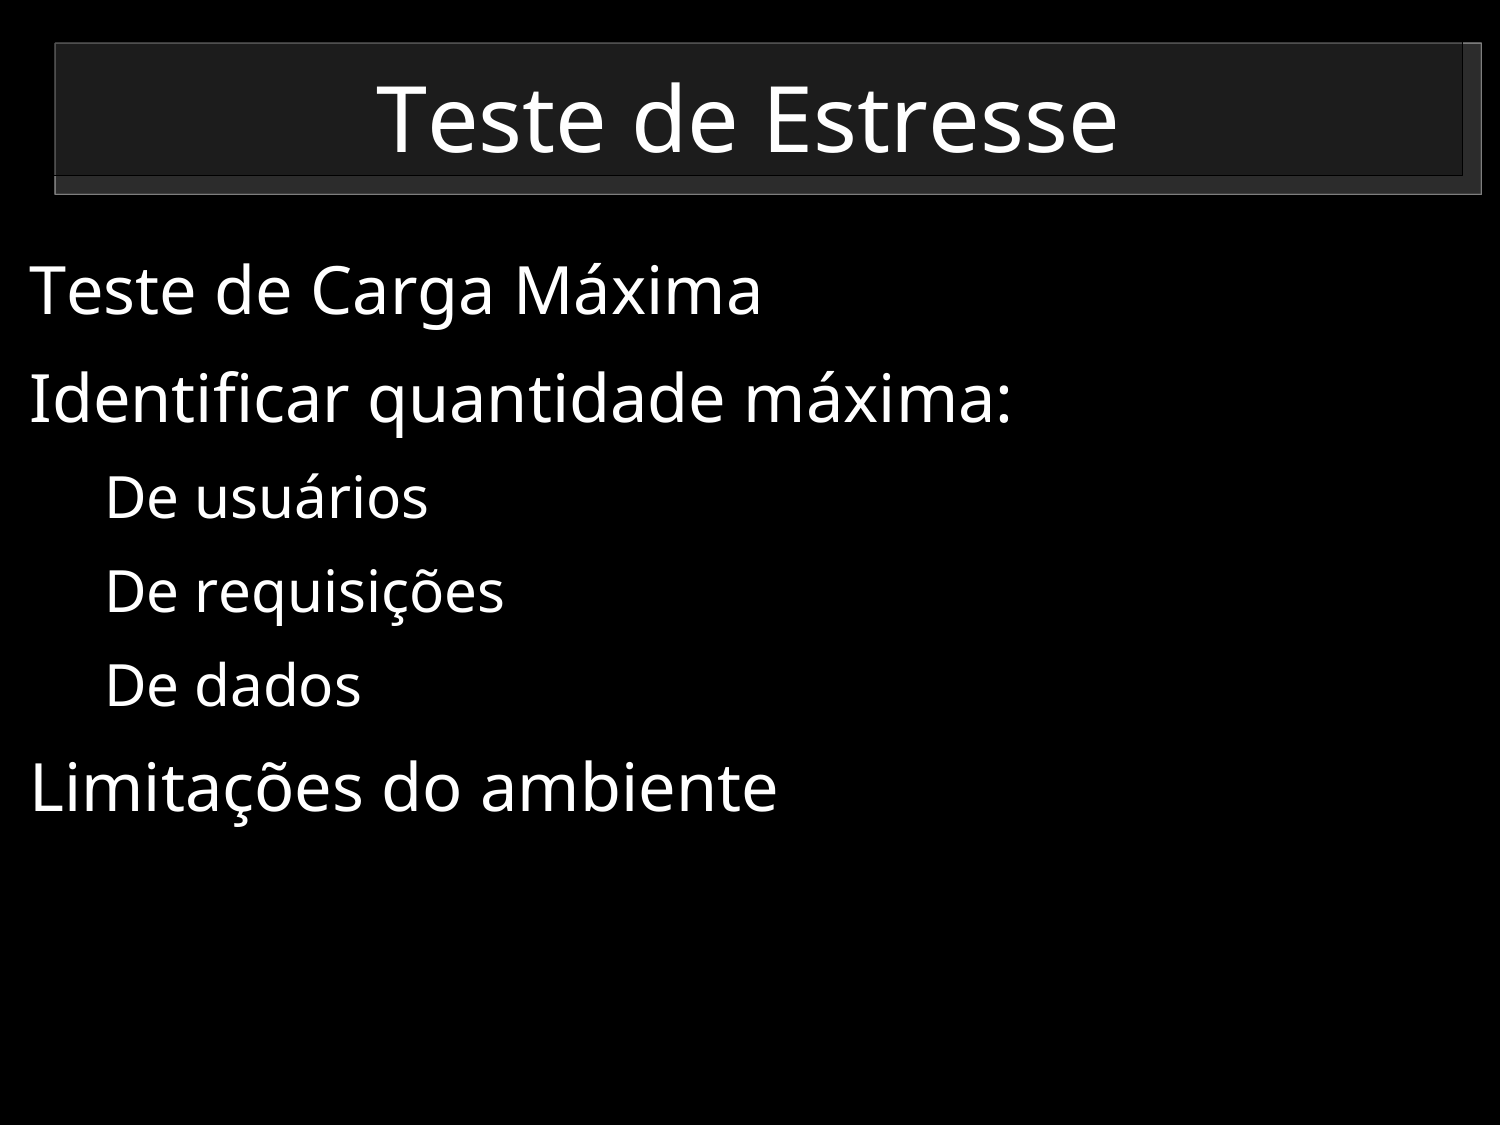

# Teste de Estresse
Teste de Carga Máxima
Identificar quantidade máxima:
De usuários
De requisições
De dados
Limitações do ambiente